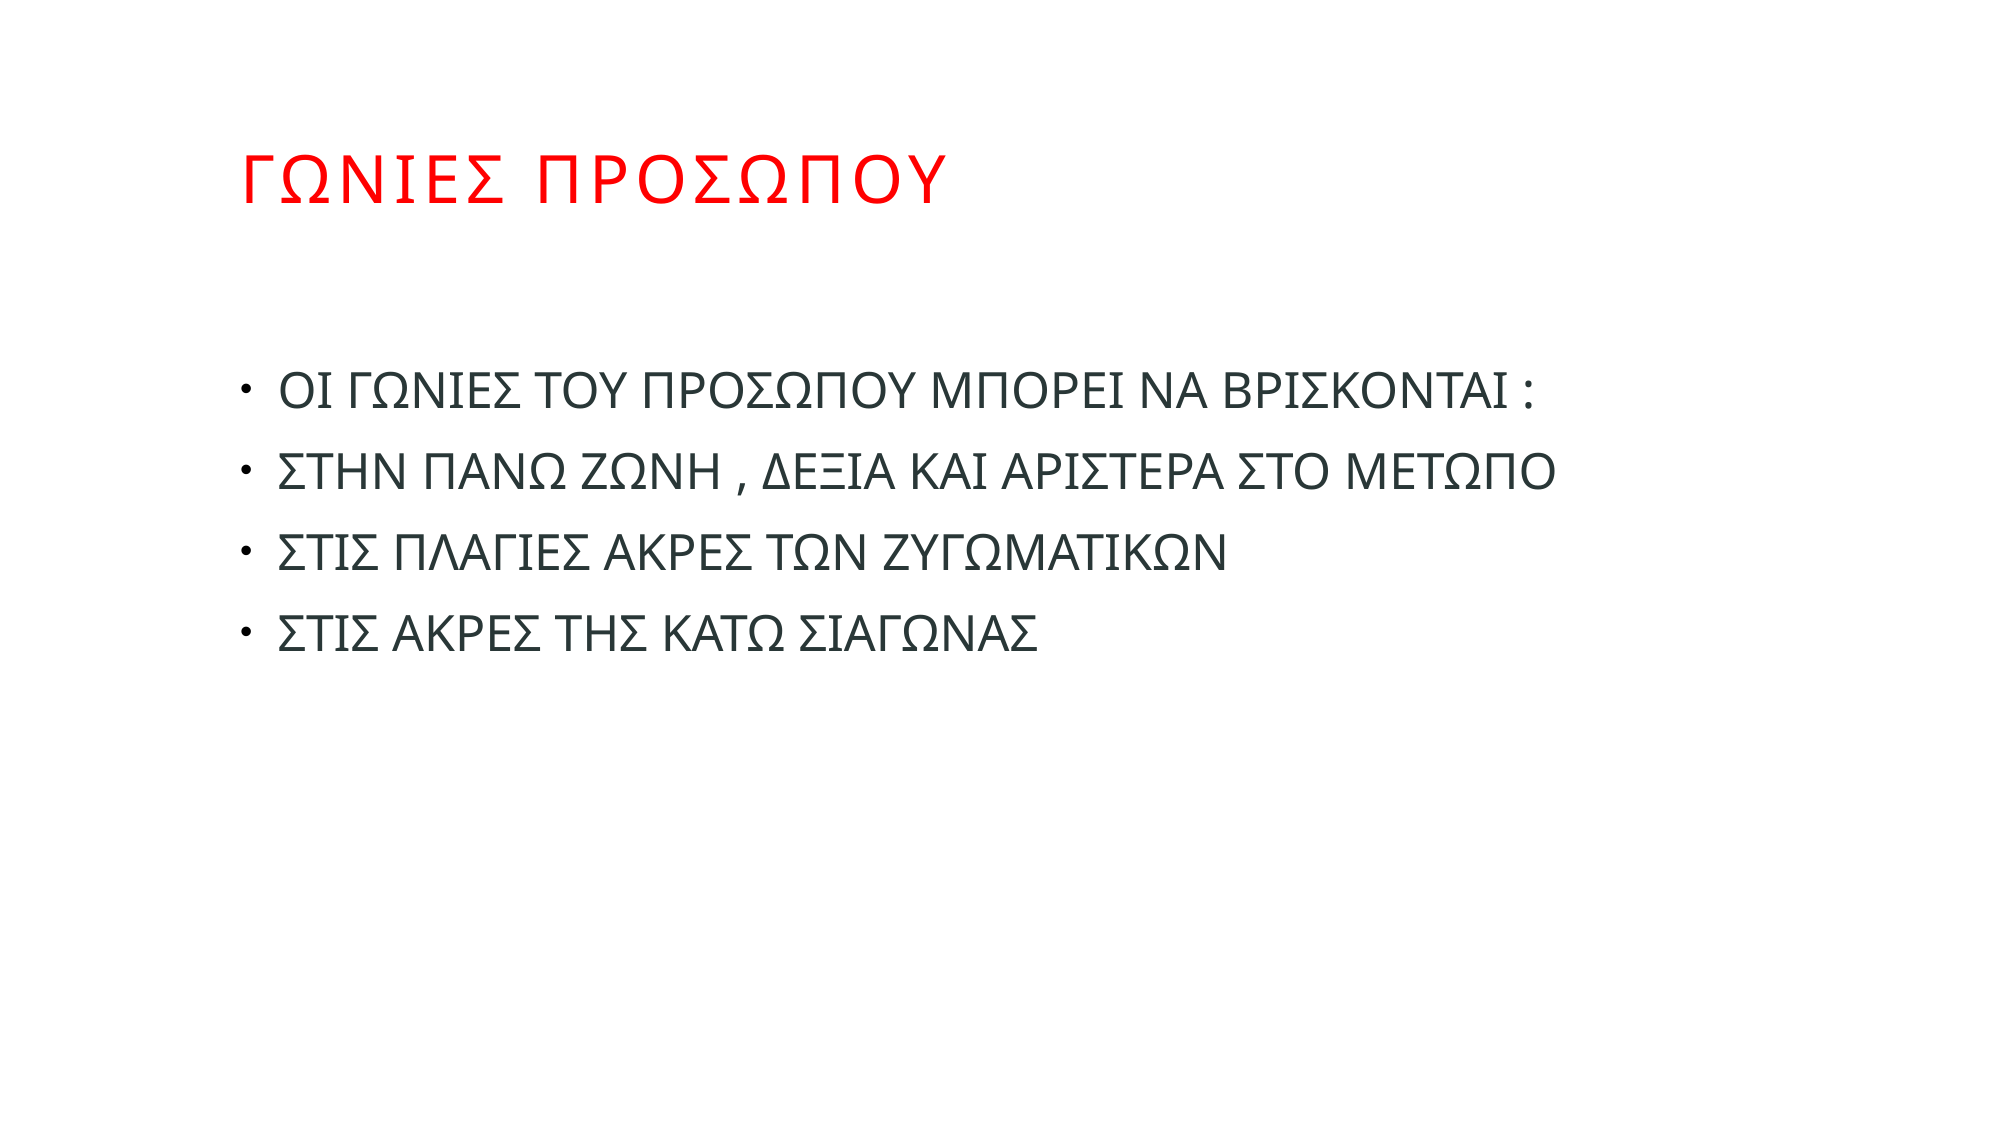

# ΓΩΝΙΕΣ ΠΡΟΣΩΠΟΥ
ΟΙ ΓΩΝΙΕΣ ΤΟΥ ΠΡΟΣΩΠΟΥ ΜΠΟΡΕΙ ΝΑ ΒΡΙΣΚΟΝΤΑΙ :
ΣΤΗΝ ΠΑΝΩ ΖΩΝΗ , ΔΕΞΙΑ ΚΑΙ ΑΡΙΣΤΕΡΑ ΣΤΟ ΜΕΤΩΠΟ
ΣΤΙΣ ΠΛΑΓΙΕΣ ΑΚΡΕΣ ΤΩΝ ΖΥΓΩΜΑΤΙΚΩΝ
ΣΤΙΣ ΑΚΡΕΣ ΤΗΣ ΚΑΤΩ ΣΙΑΓΩΝΑΣ